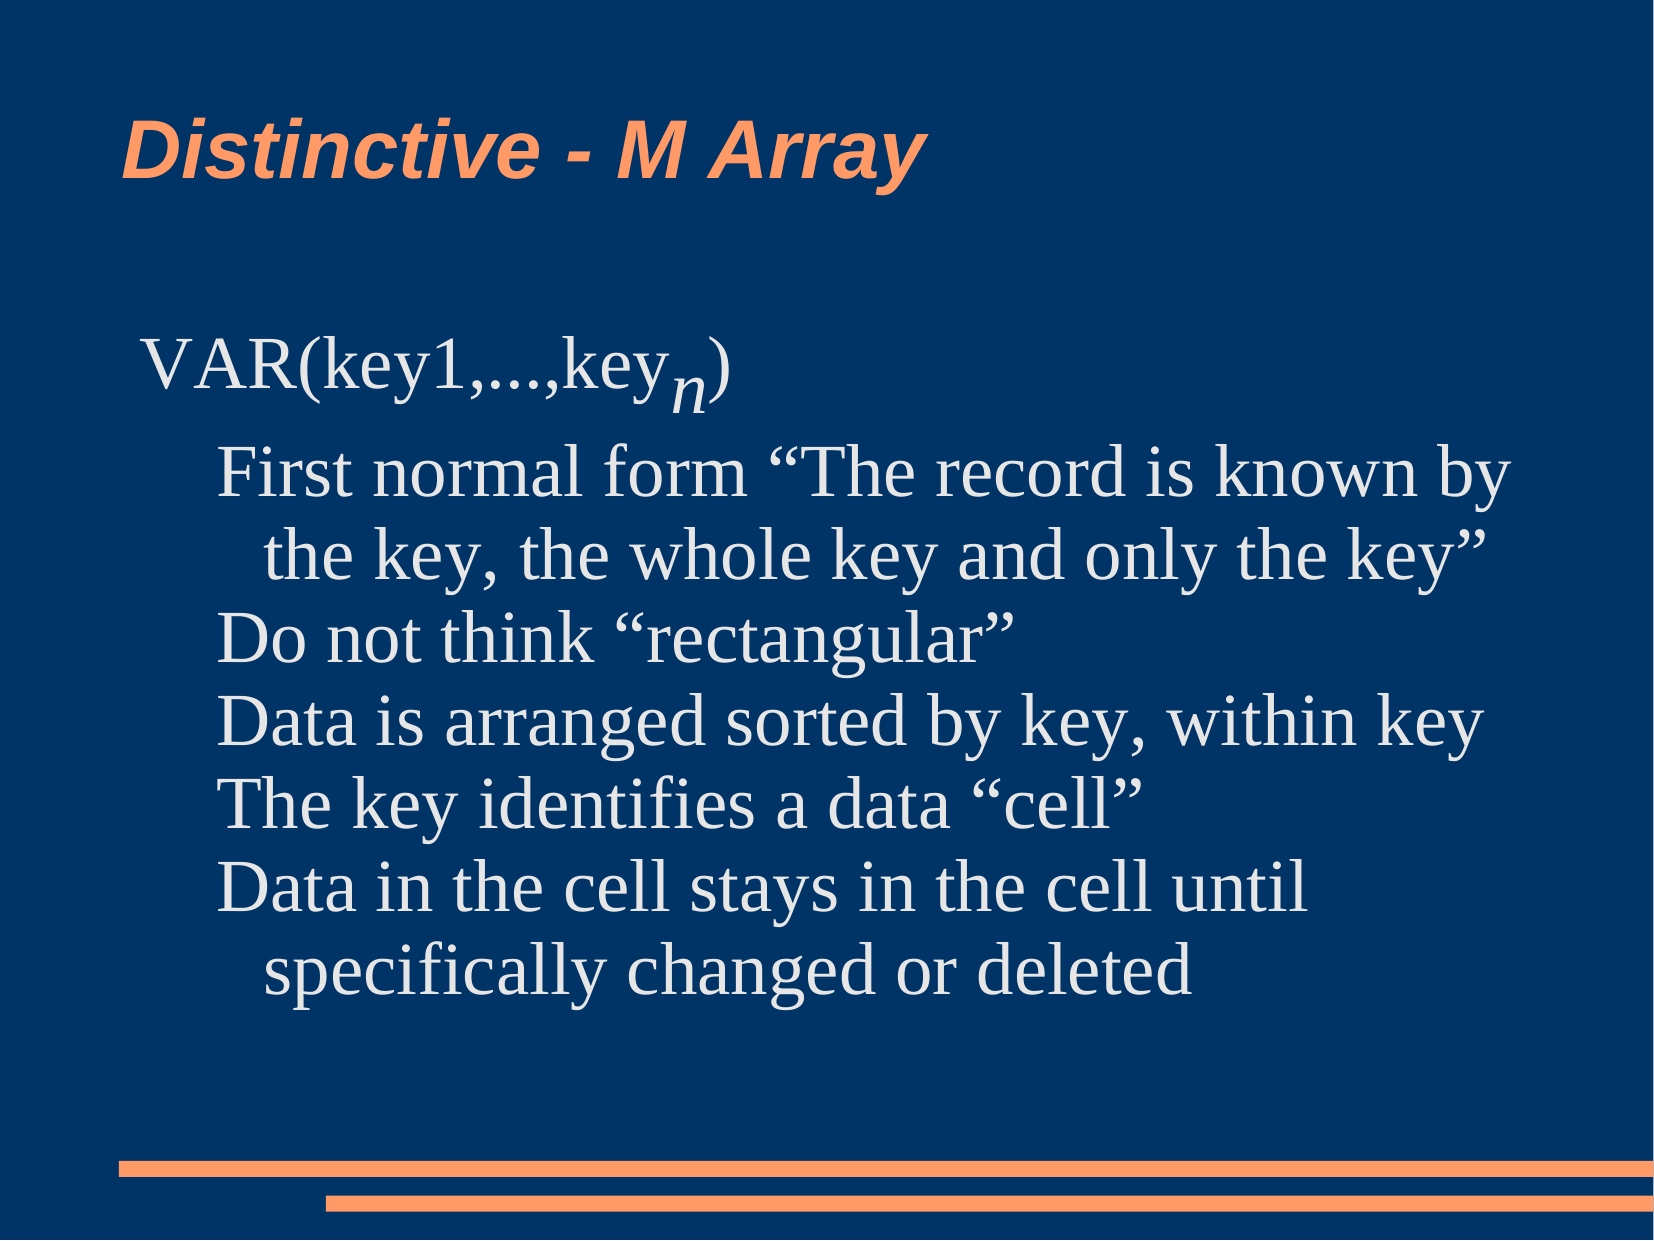

# Distinctive - M Array
VAR(key1,...,keyn)
First normal form “The record is known by the key, the whole key and only the key”
Do not think “rectangular”
Data is arranged sorted by key, within key
The key identifies a data “cell”
Data in the cell stays in the cell until specifically changed or deleted